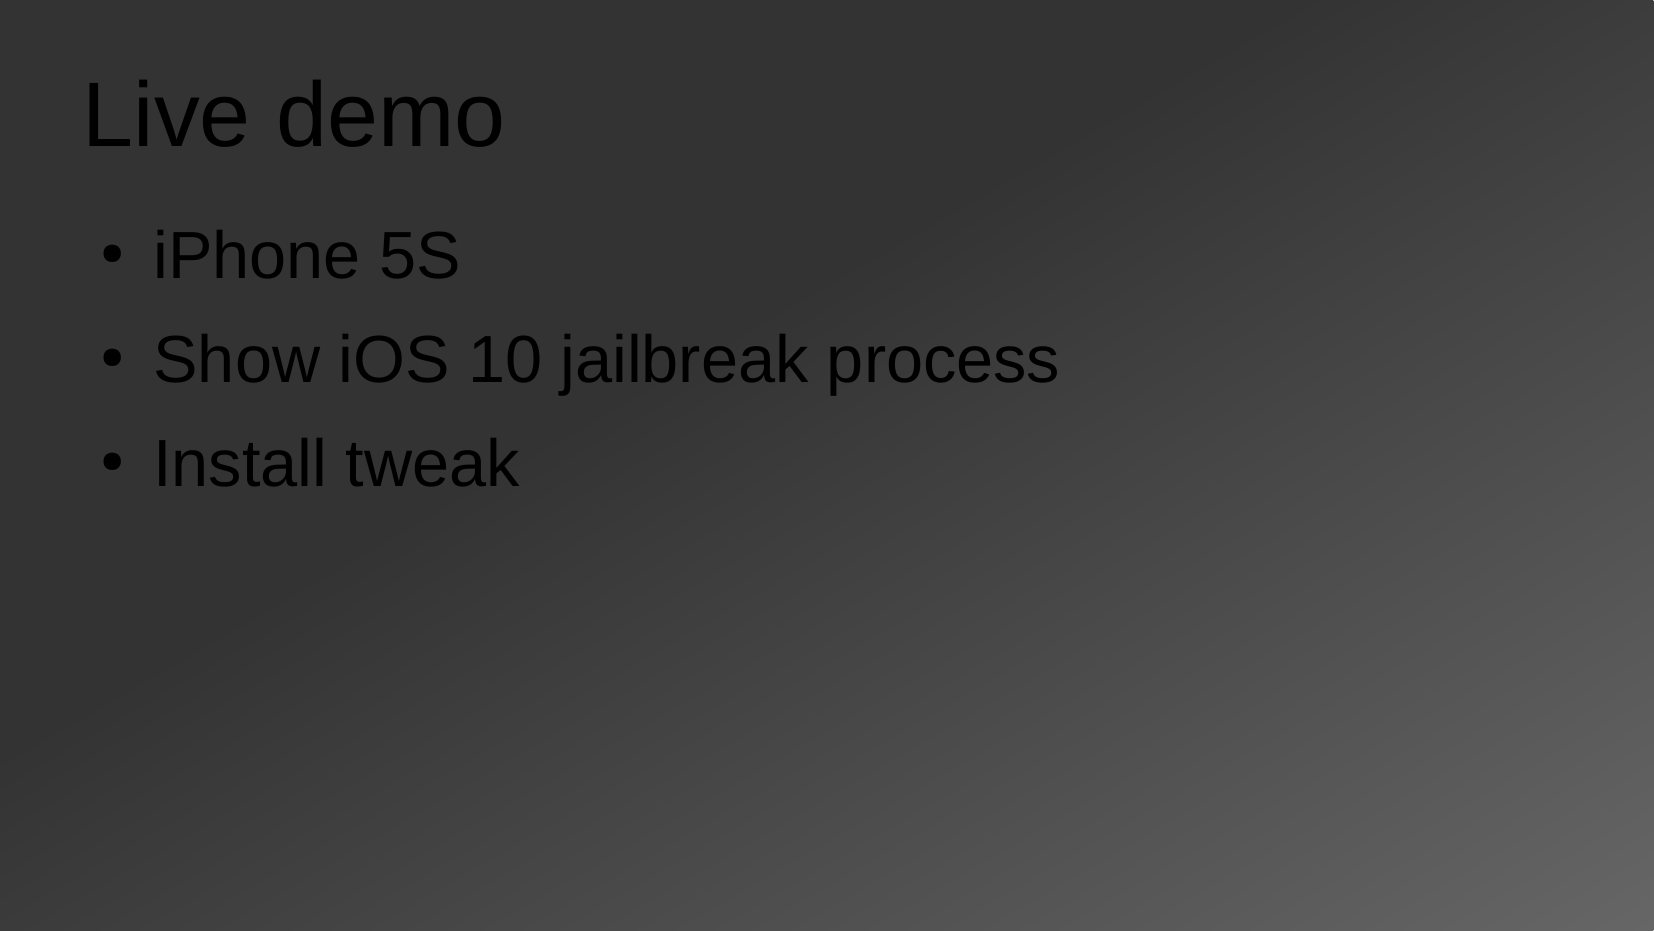

# Live demo
iPhone 5S
Show iOS 10 jailbreak process
Install tweak